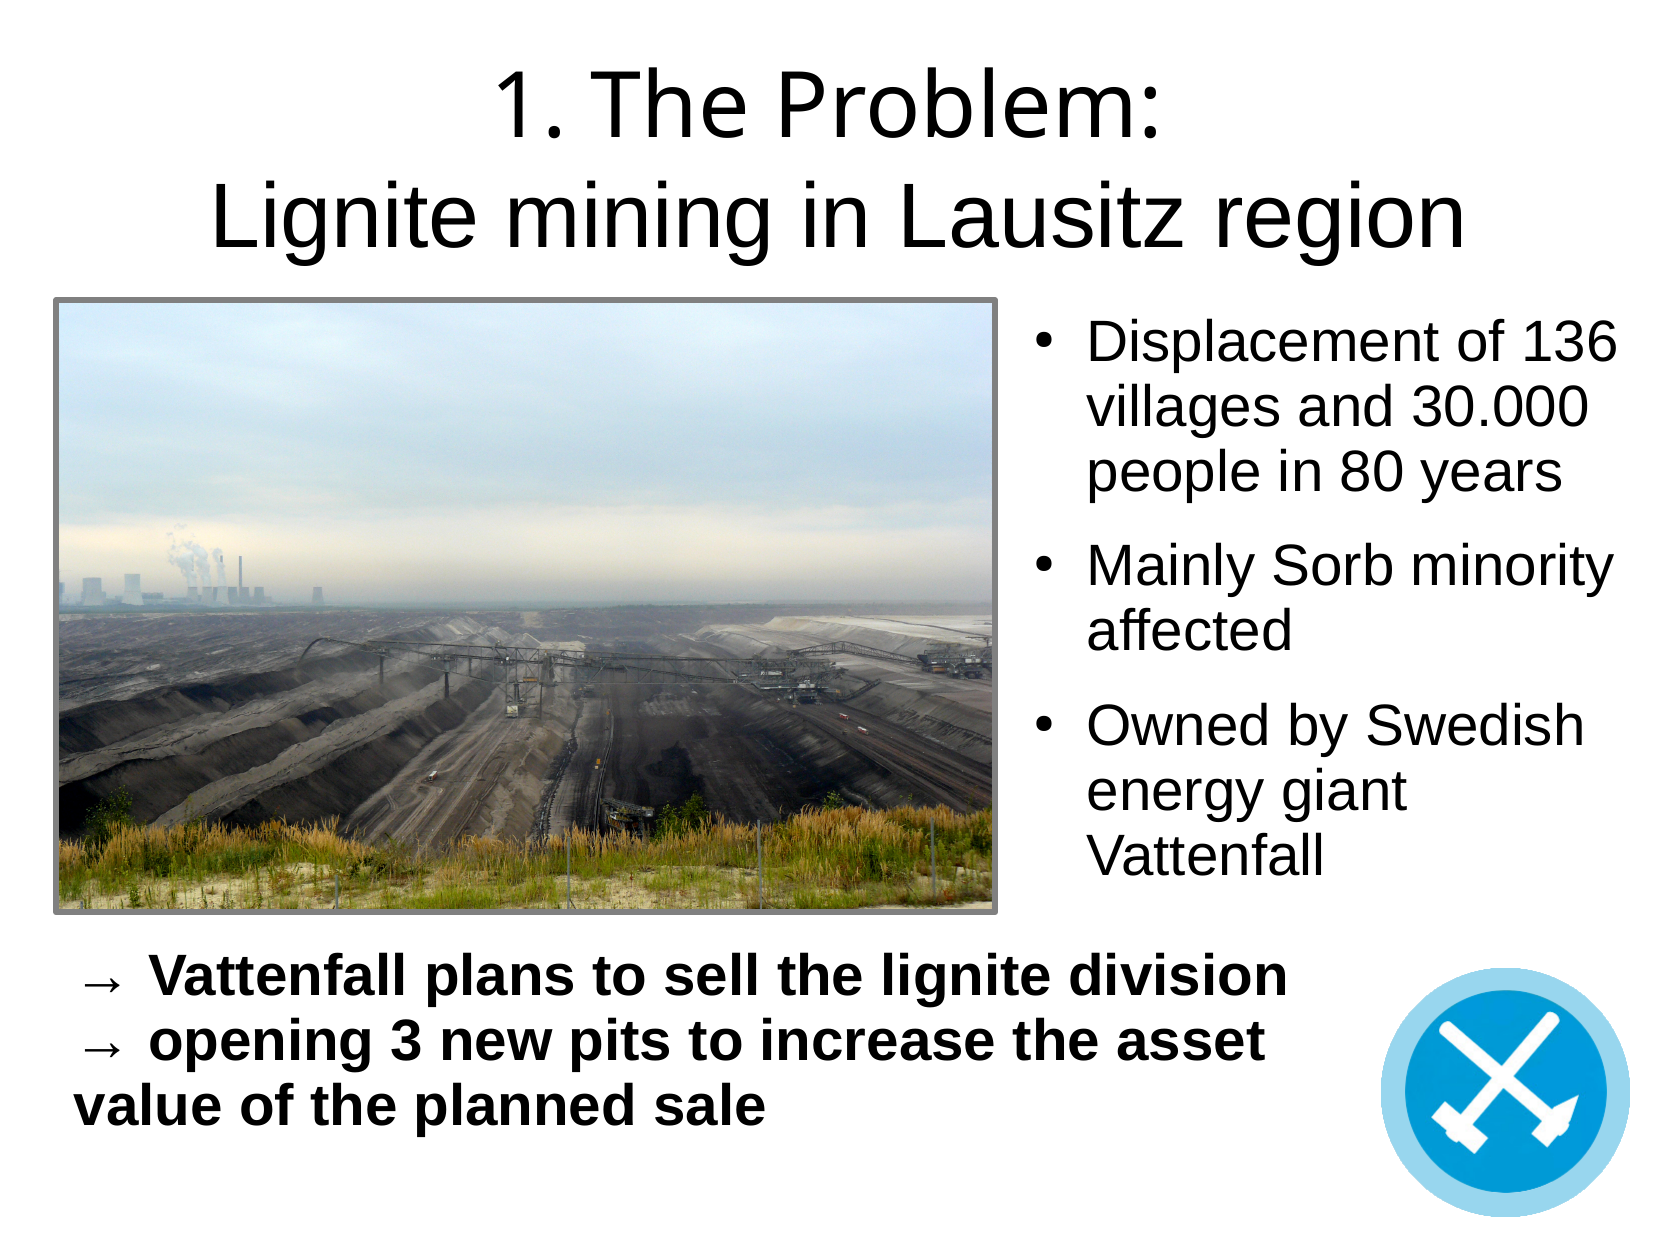

# 1. The Problem: Lignite mining in Lausitz region
Displacement of 136 villages and 30.000 people in 80 years
Mainly Sorb minority affected
Owned by Swedish energy giant Vattenfall
→ Vattenfall plans to sell the lignite division
→ opening 3 new pits to increase the asset
value of the planned sale